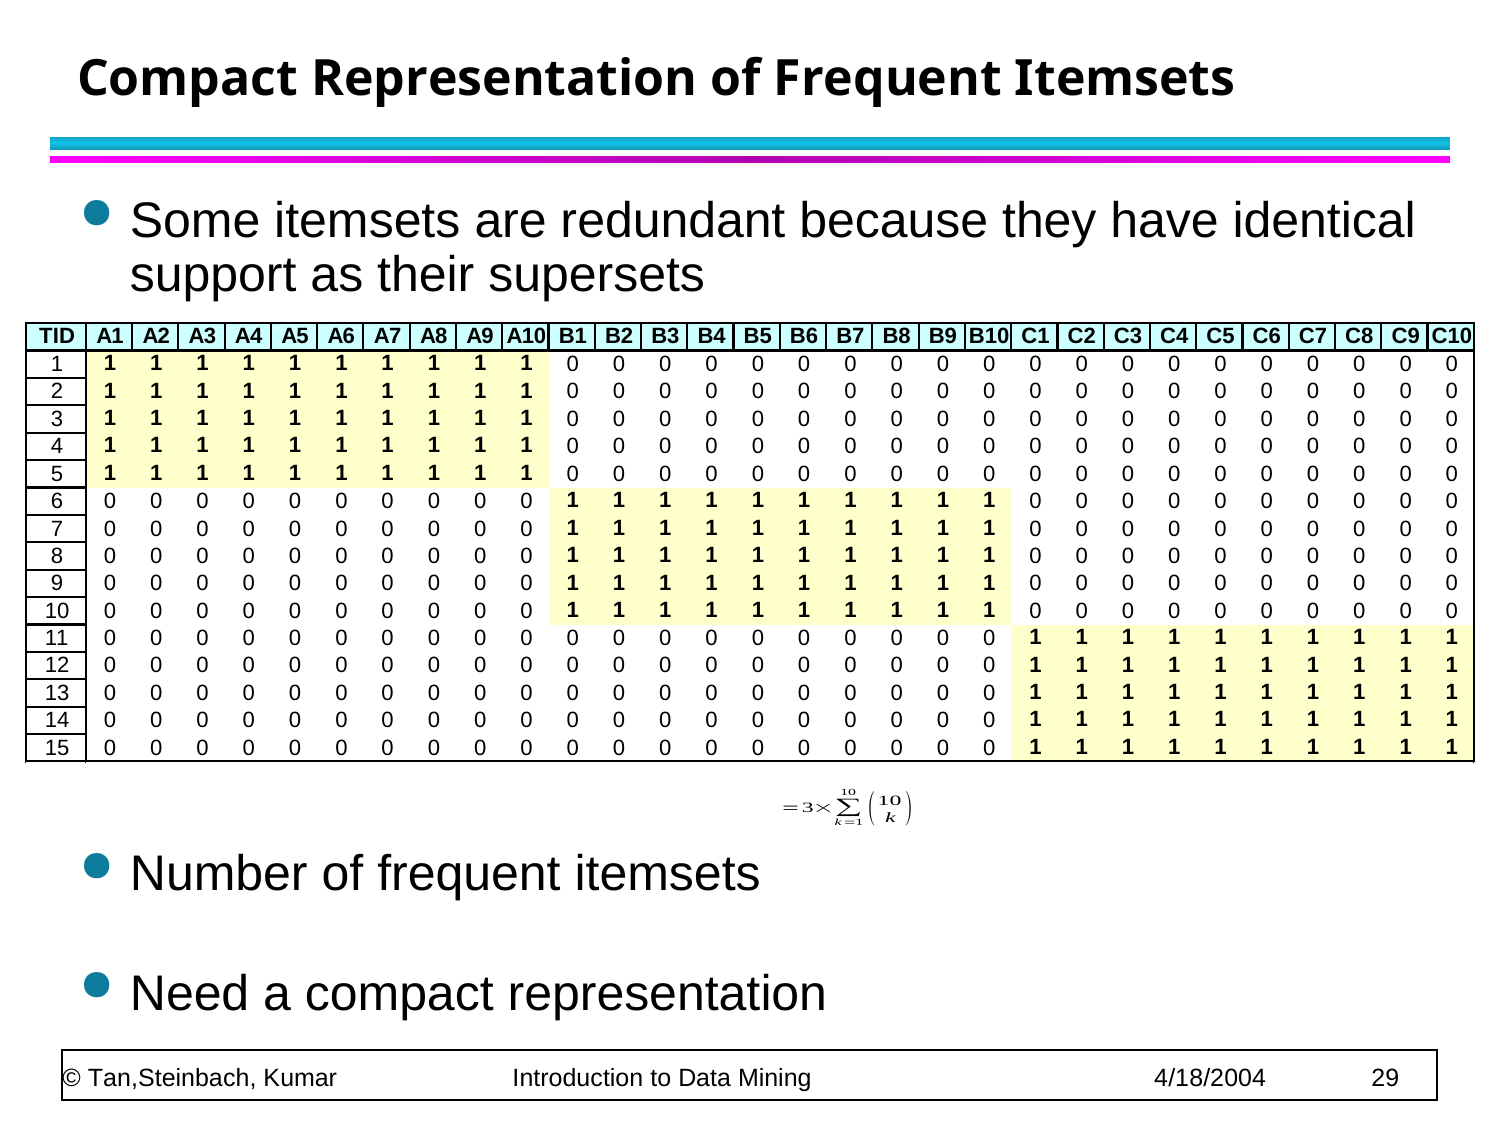

# Compact Representation of Frequent Itemsets
Some itemsets are redundant because they have identical support as their supersets
Number of frequent itemsets
Need a compact representation